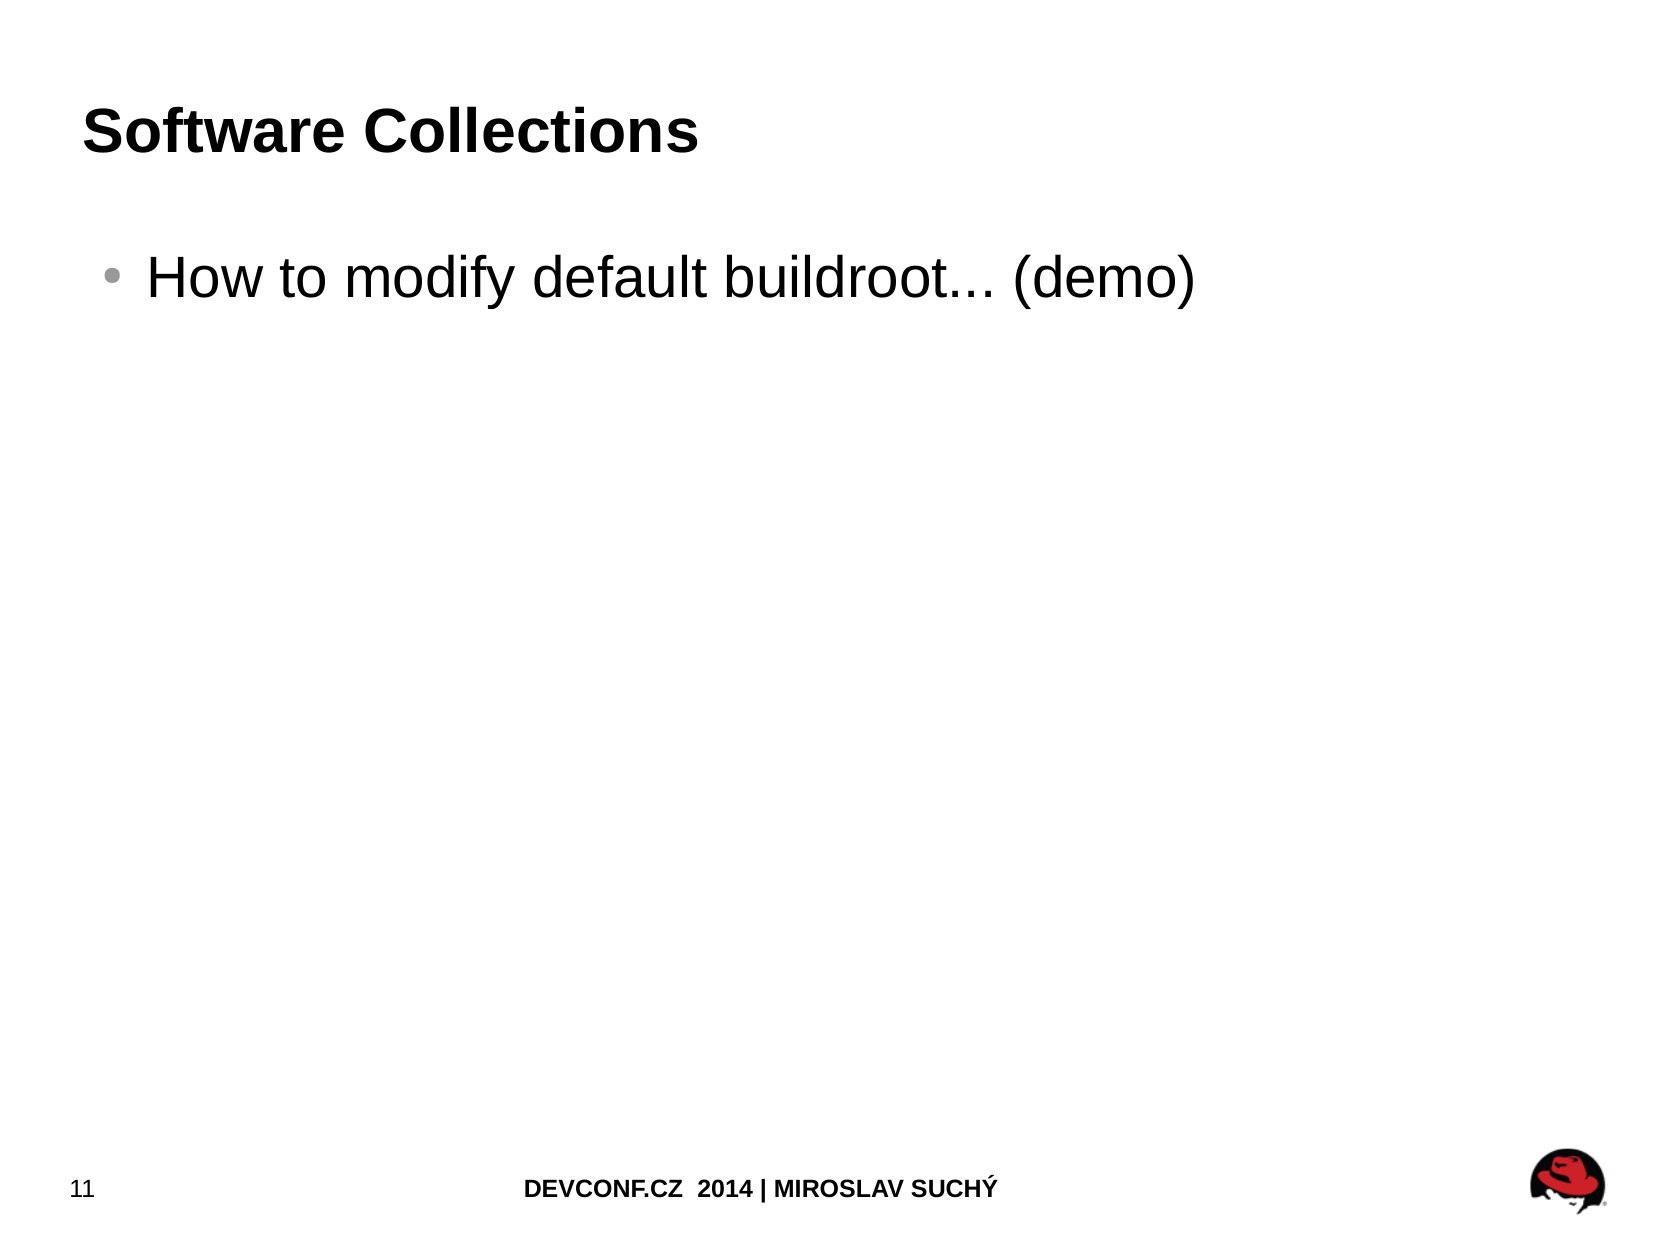

# Software Collections
How to modify default buildroot... (demo)